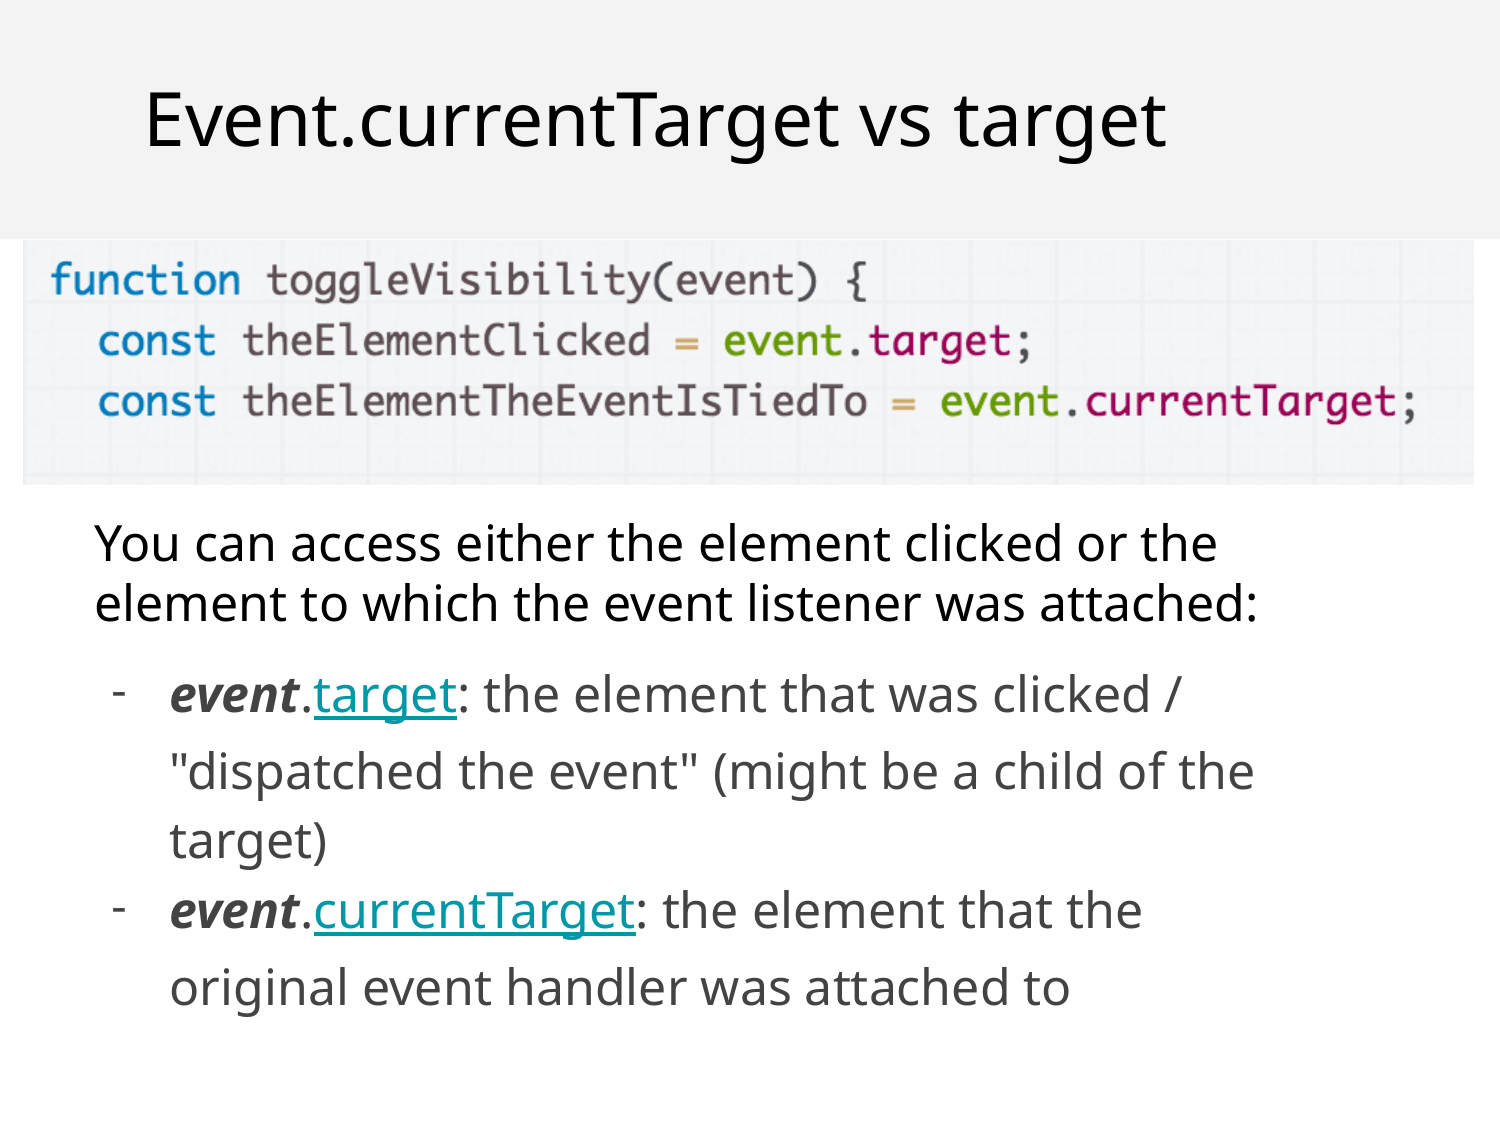

# Event.currentTarget vs target
You can access either the element clicked or the element to which the event listener was attached:
event.target: the element that was clicked / "dispatched the event" (might be a child of the target)
event.currentTarget: the element that the original event handler was attached to